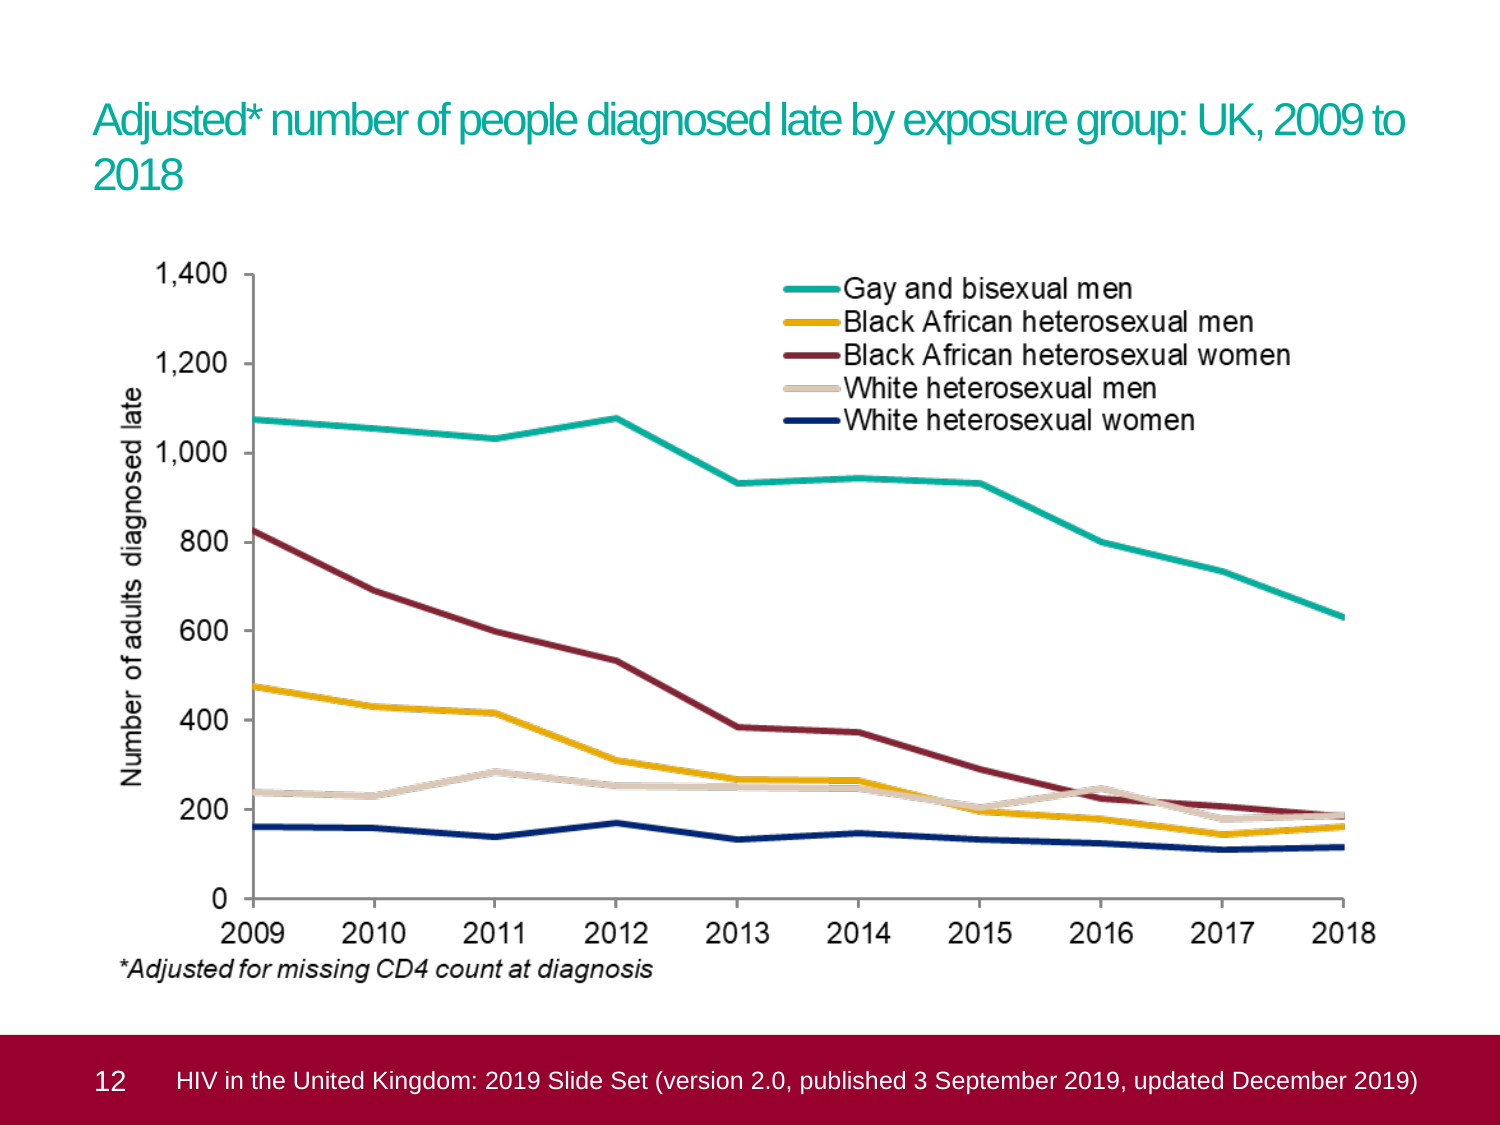

# Adjusted* number of people diagnosed late by exposure group: UK, 2009 to 2018
 1
HIV in the United Kingdom: 2019 Slide Set (version 2.0, published 3 September 2019, updated December 2019)